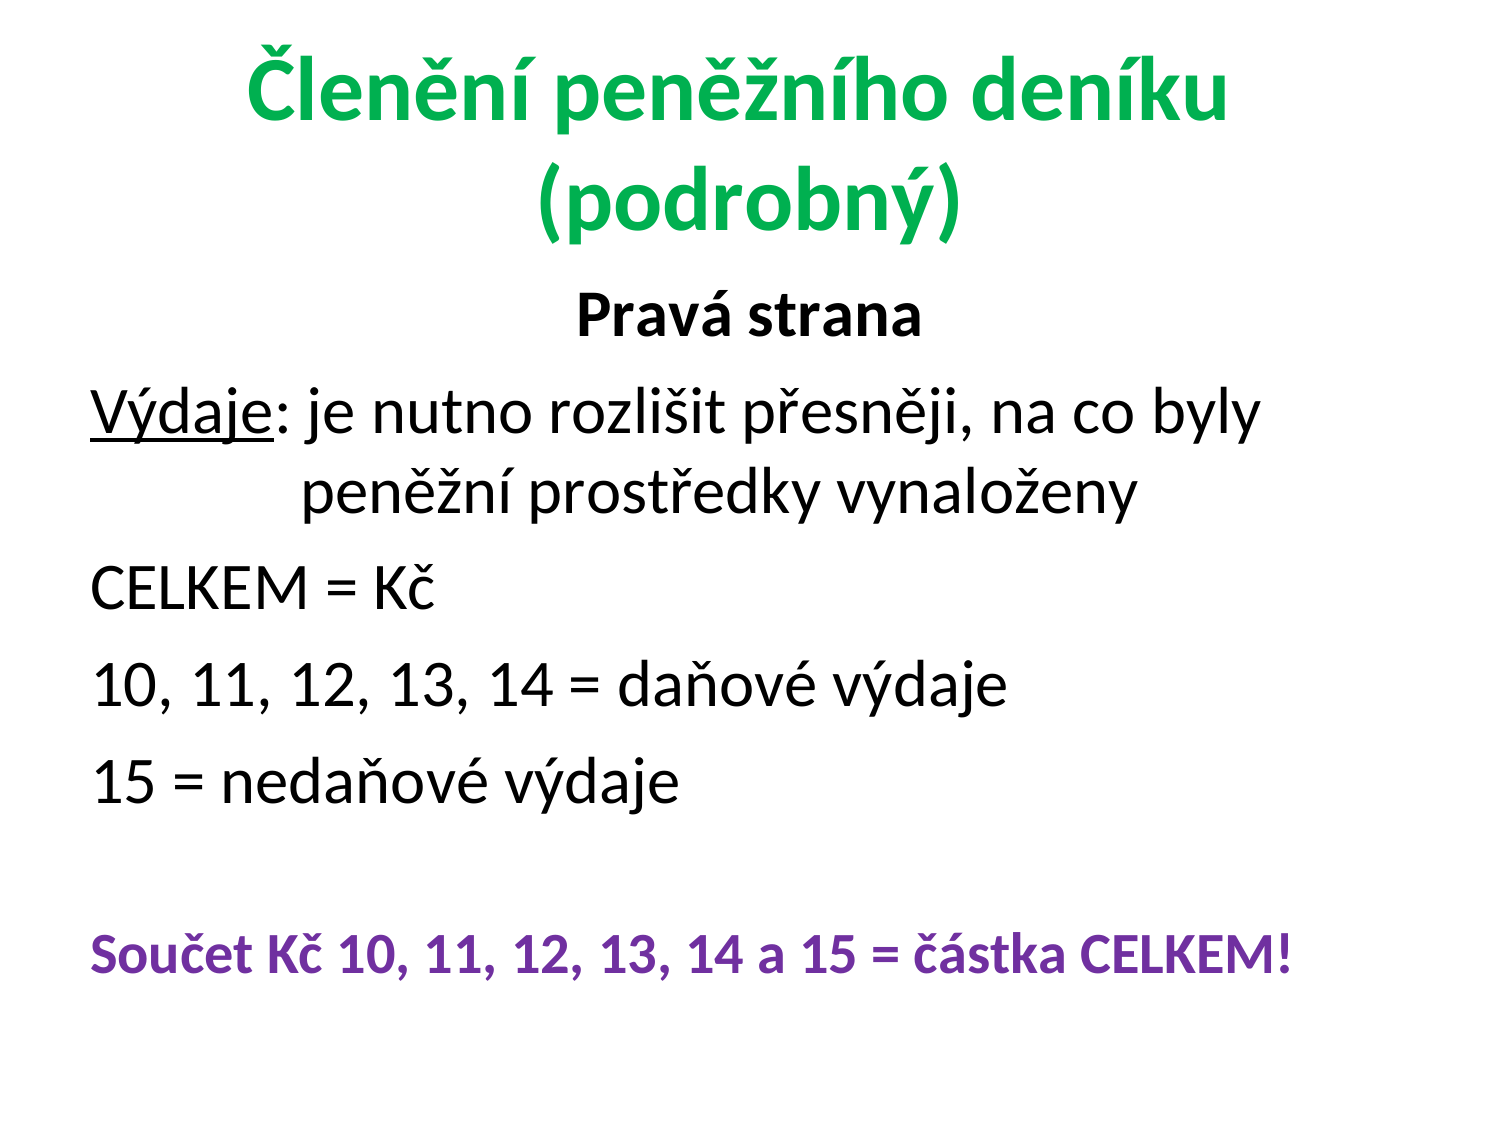

# Členění peněžního deníku (podrobný)
Pravá strana
Výdaje: je nutno rozlišit přesněji, na co byly 		 peněžní prostředky vynaloženy
CELKEM = Kč
10, 11, 12, 13, 14 = daňové výdaje
15 = nedaňové výdaje
Součet Kč 10, 11, 12, 13, 14 a 15 = částka CELKEM!